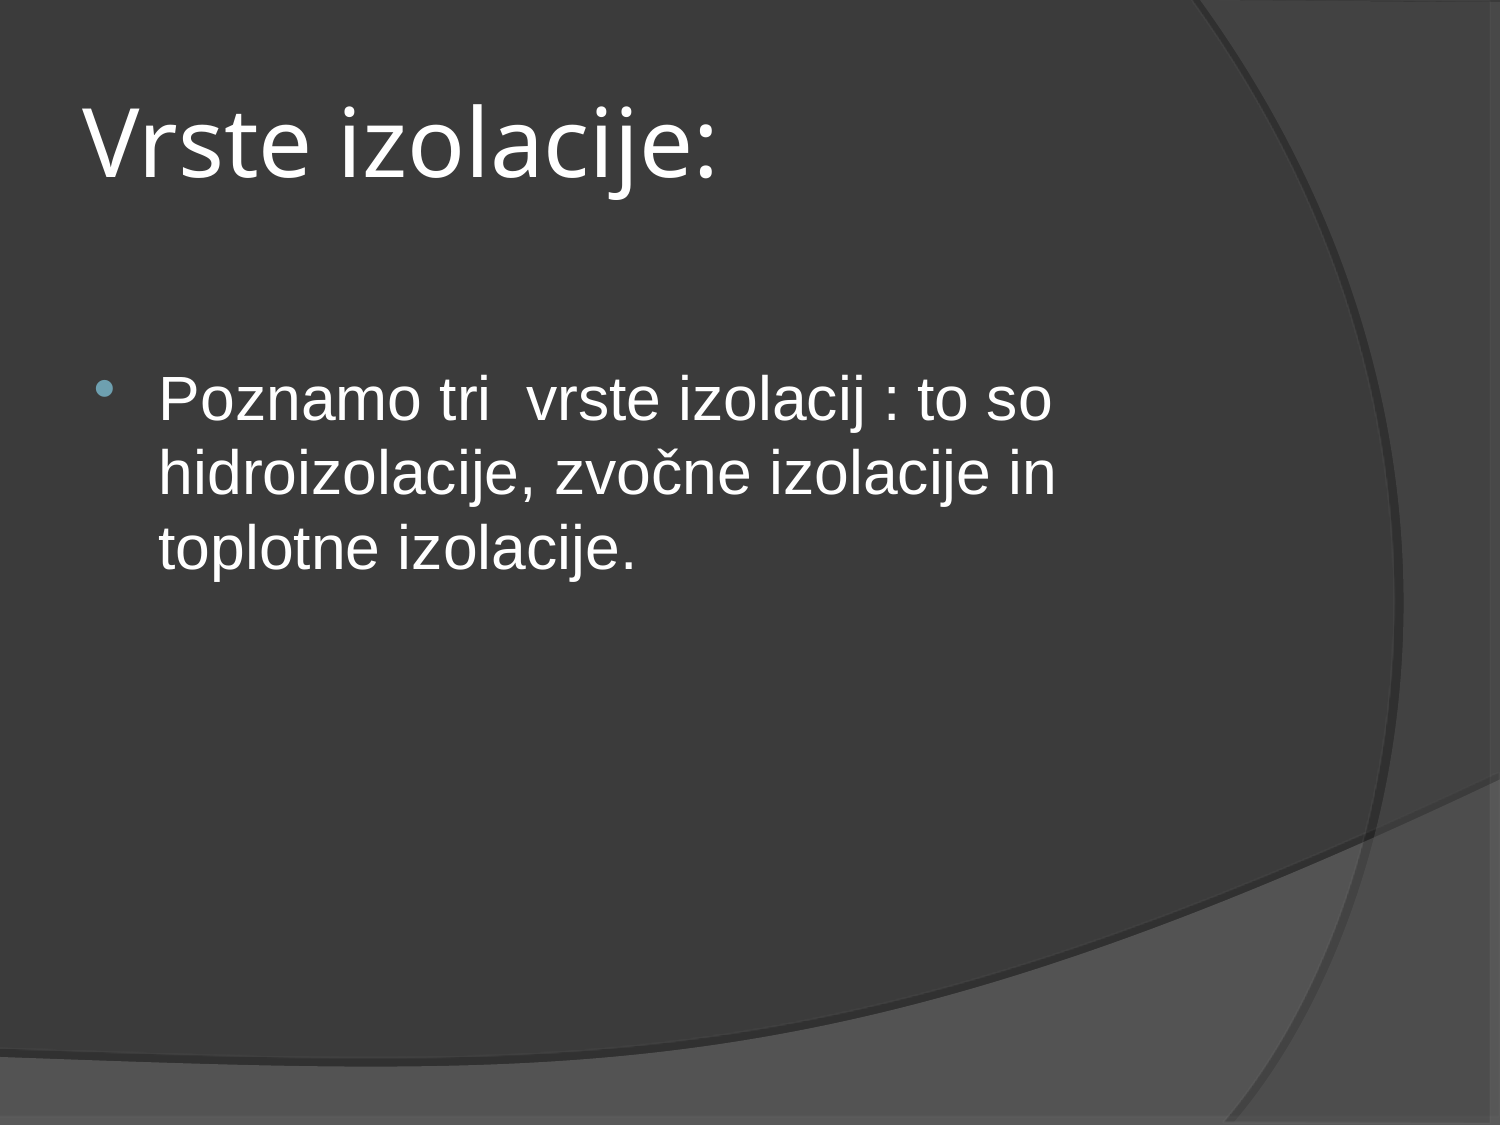

# Vrste izolacije:
Poznamo tri vrste izolacij : to so hidroizolacije, zvočne izolacije in toplotne izolacije.